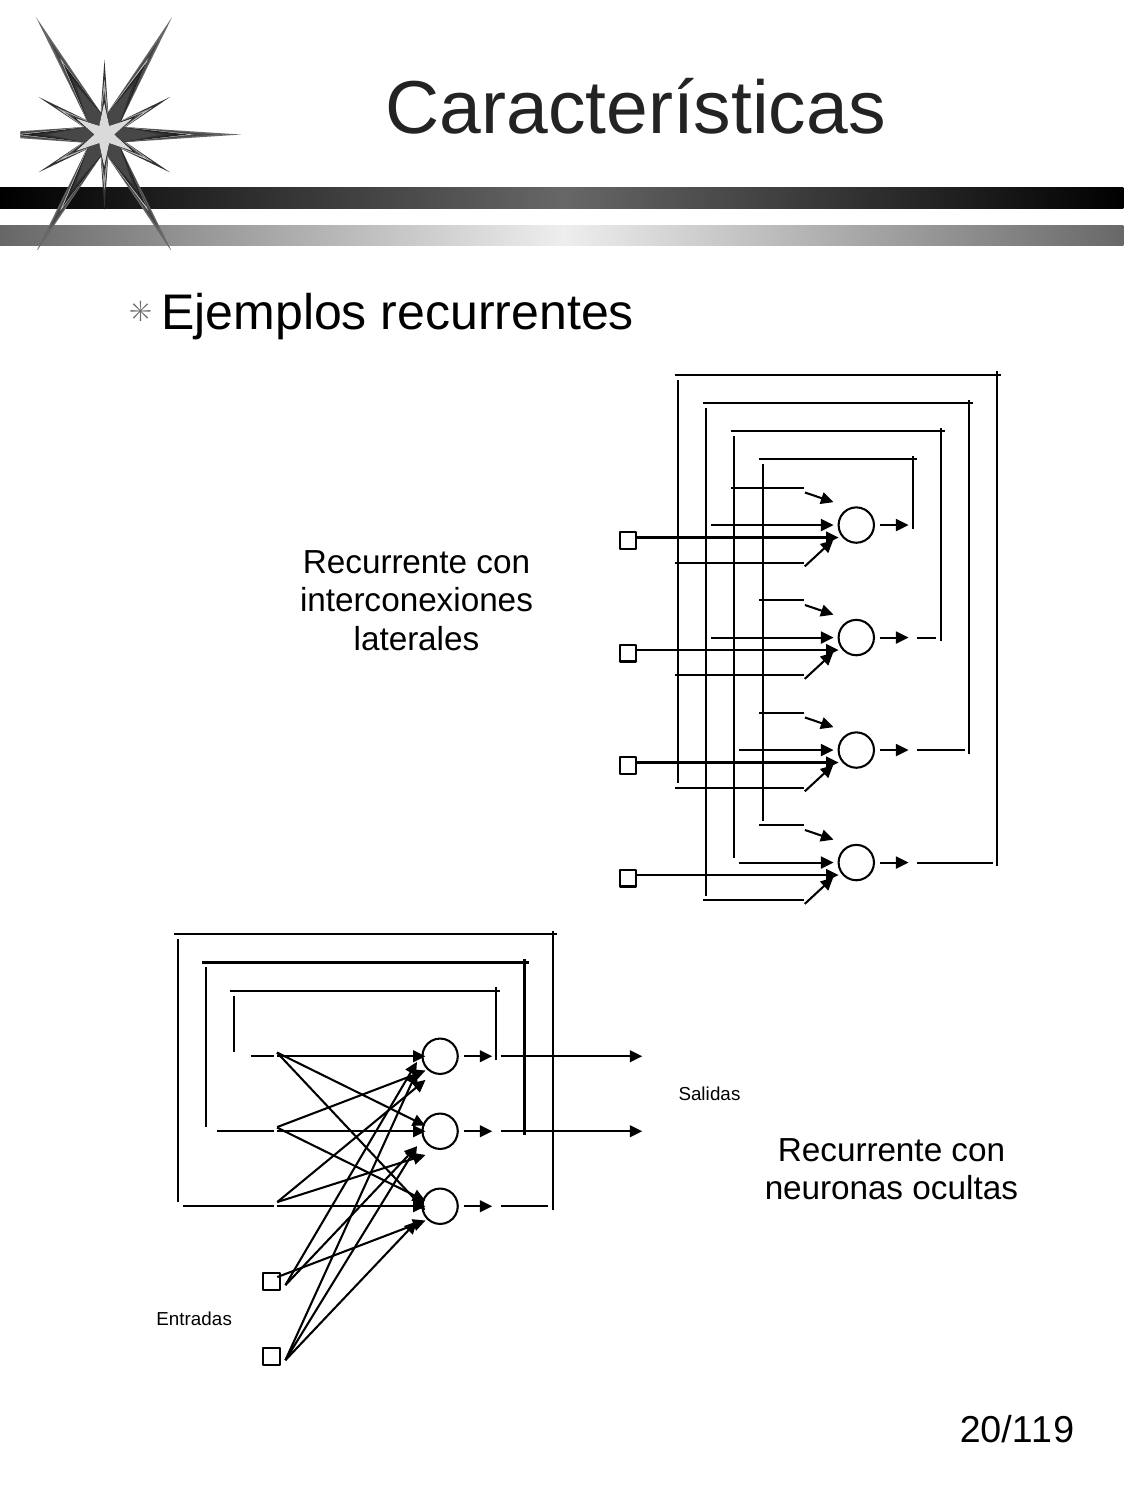

# Características
Ejemplos recurrentes
Recurrente con
interconexiones
laterales
Salidas
Entradas
Recurrente con
neuronas ocultas